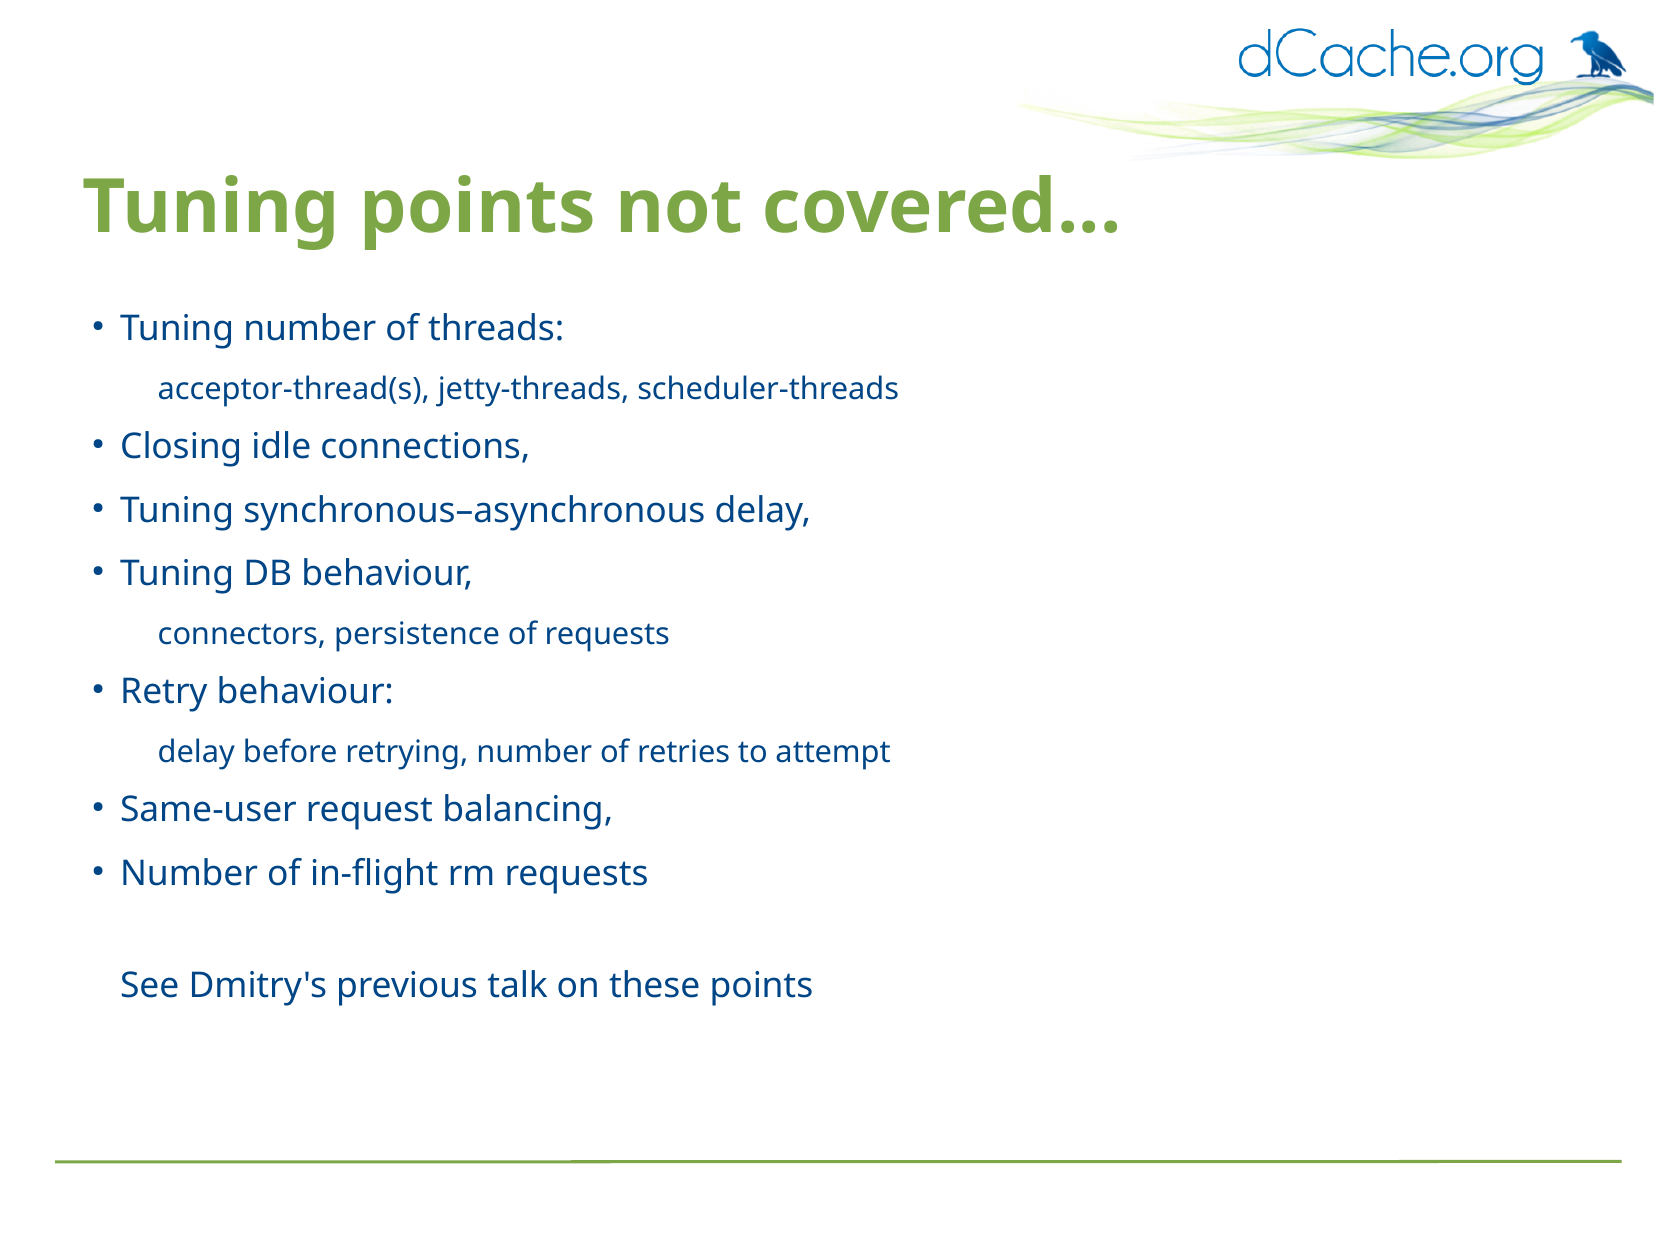

# Tuning points not covered...
Tuning number of threads:
acceptor-thread(s), jetty-threads, scheduler-threads
Closing idle connections,
Tuning synchronous–asynchronous delay,
Tuning DB behaviour,
connectors, persistence of requests
Retry behaviour:
delay before retrying, number of retries to attempt
Same-user request balancing,
Number of in-flight rm requests
See Dmitry's previous talk on these points